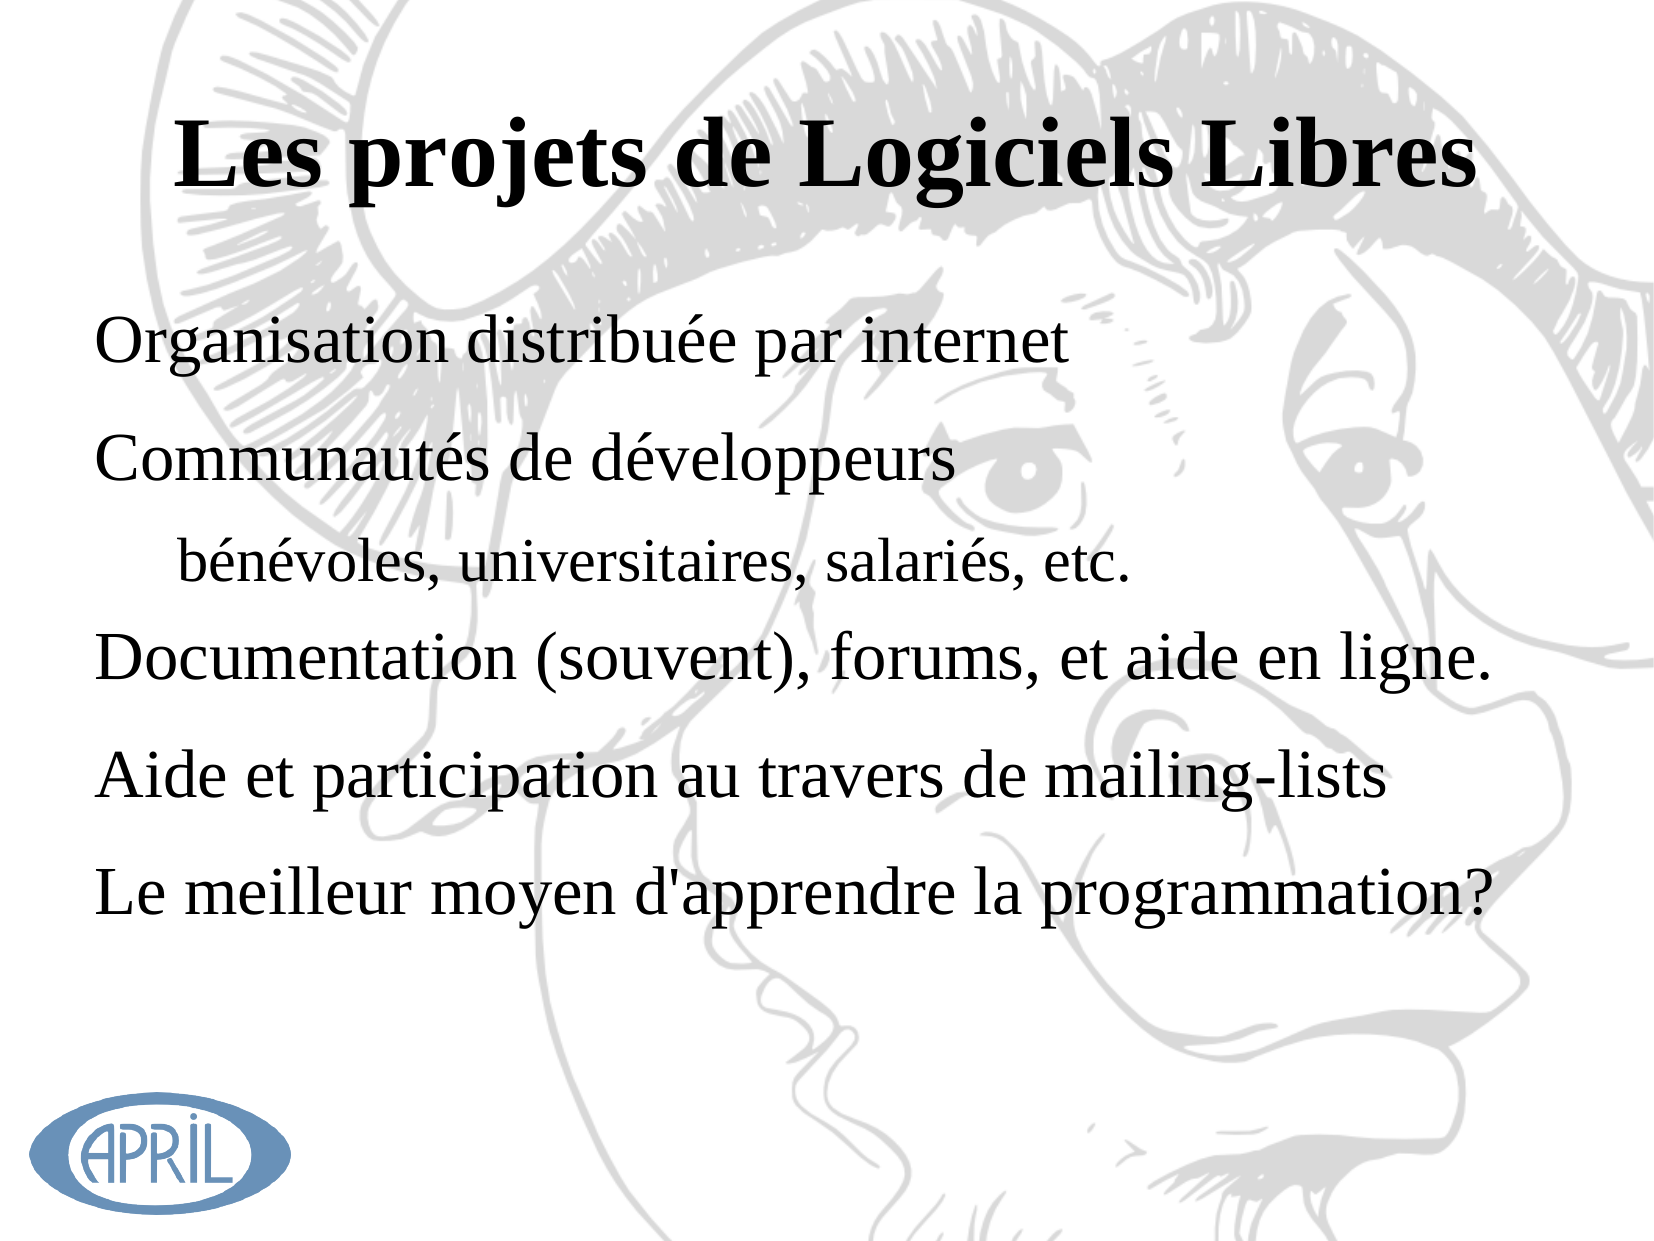

# Les projets de Logiciels Libres
Organisation distribuée par internet
Communautés de développeurs
bénévoles, universitaires, salariés, etc.
Documentation (souvent), forums, et aide en ligne.
Aide et participation au travers de mailing-lists
Le meilleur moyen d'apprendre la programmation?